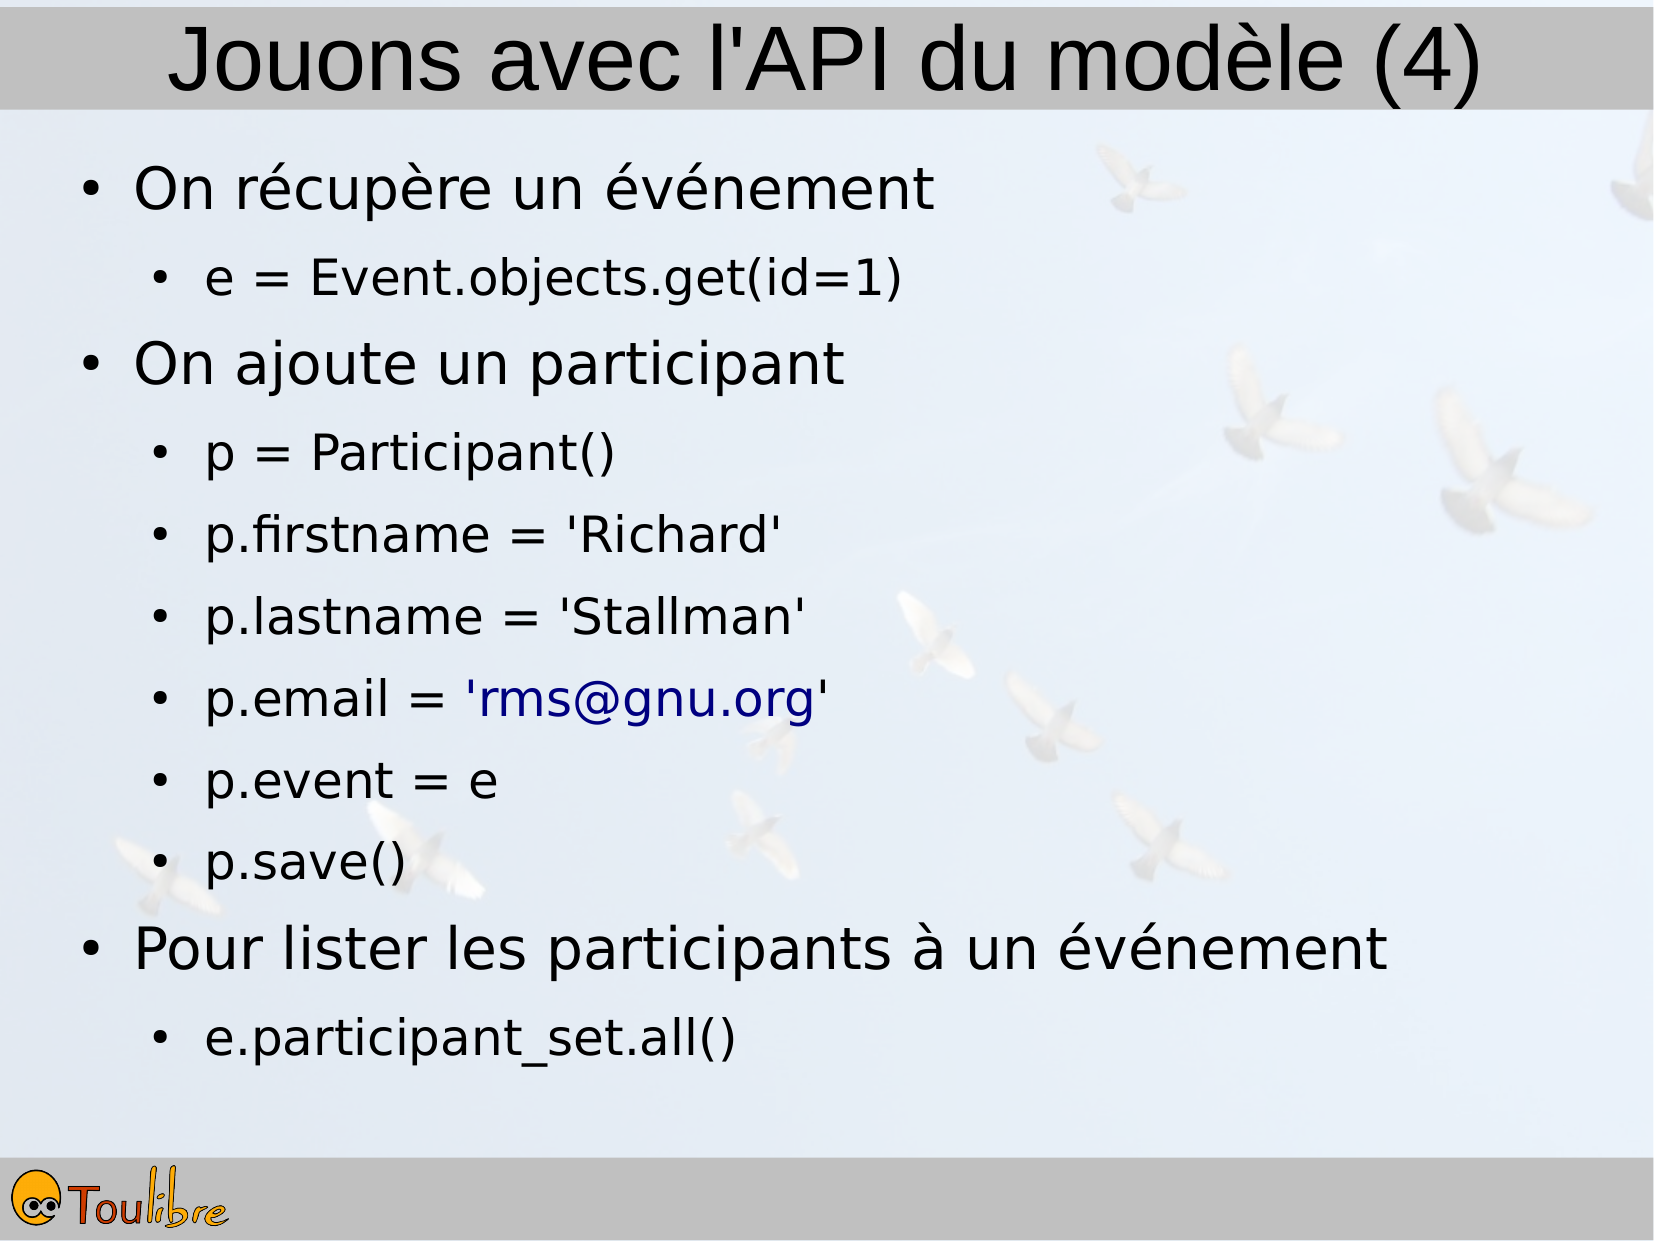

# Jouons avec l'API du modèle (4)
On récupère un événement
e = Event.objects.get(id=1)
On ajoute un participant
p = Participant()
p.firstname = 'Richard'
p.lastname = 'Stallman'
p.email = 'rms@gnu.org'
p.event = e
p.save()
Pour lister les participants à un événement
e.participant_set.all()